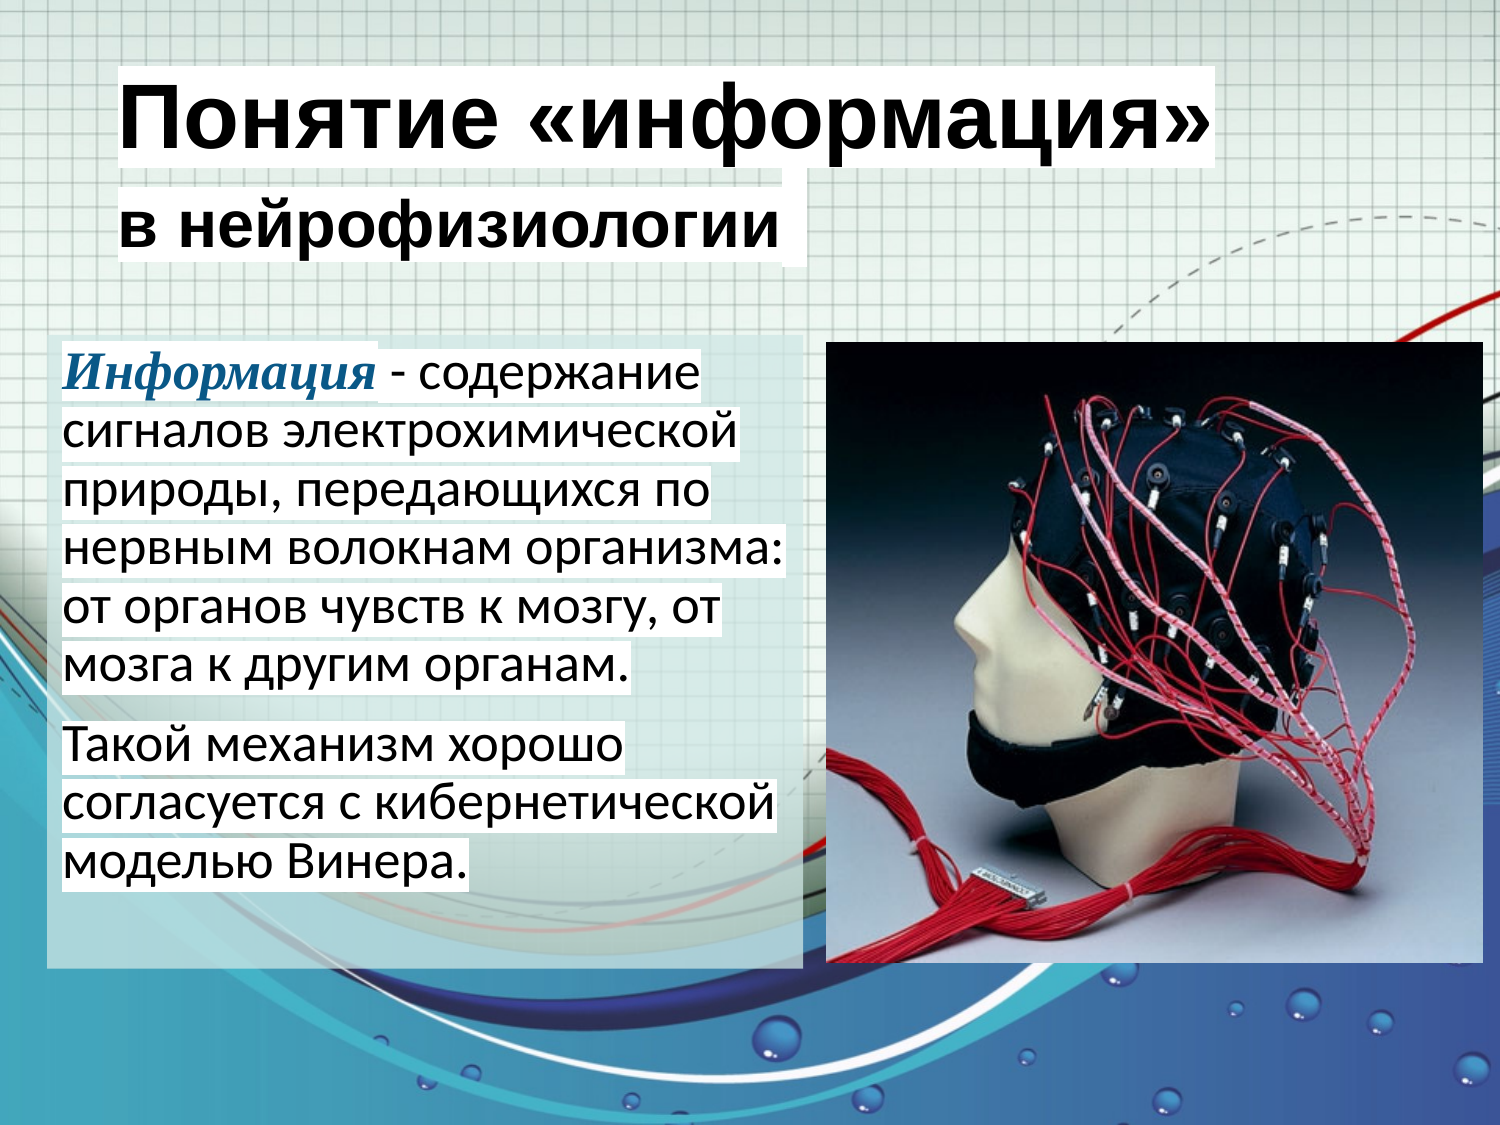

# Понятие «информация» в нейрофизиологии
Информация - содержание сигналов электрохимической природы, передающихся по нервным волокнам организма: от органов чувств к мозгу, от мозга к другим органам.
Такой механизм хорошо согласуется с кибернетической моделью Винера.